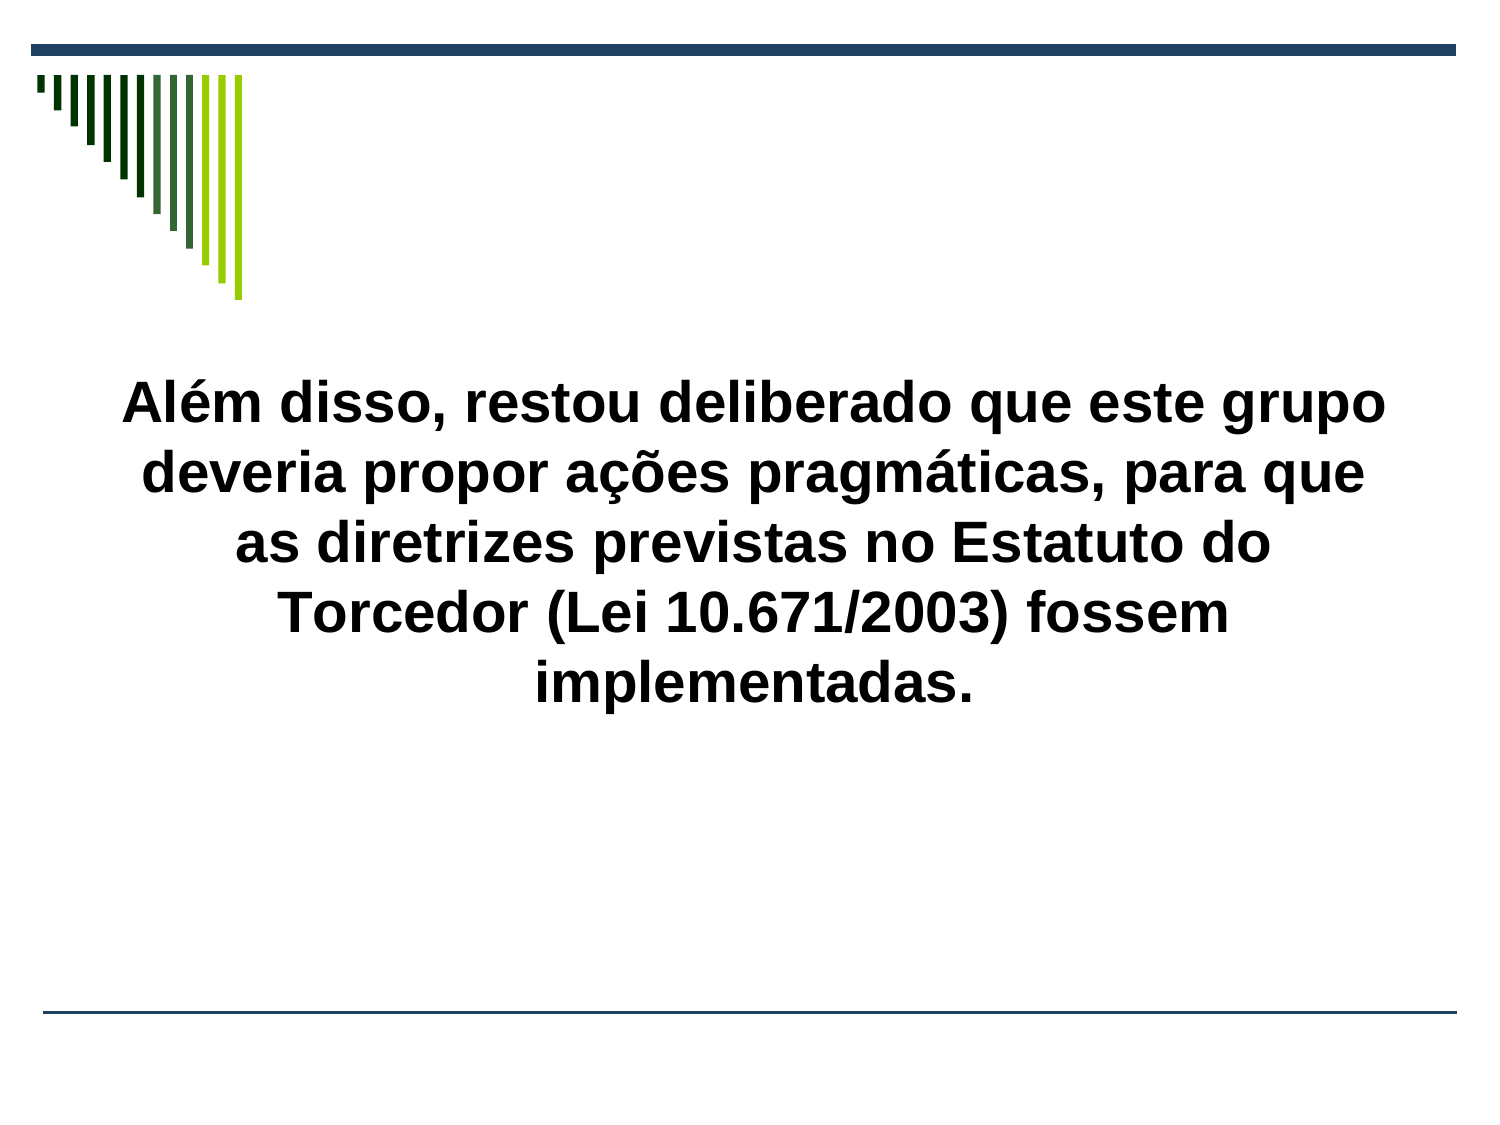

# Além disso, restou deliberado que este grupo deveria propor ações pragmáticas, para que as diretrizes previstas no Estatuto do Torcedor (Lei 10.671/2003) fossem implementadas.